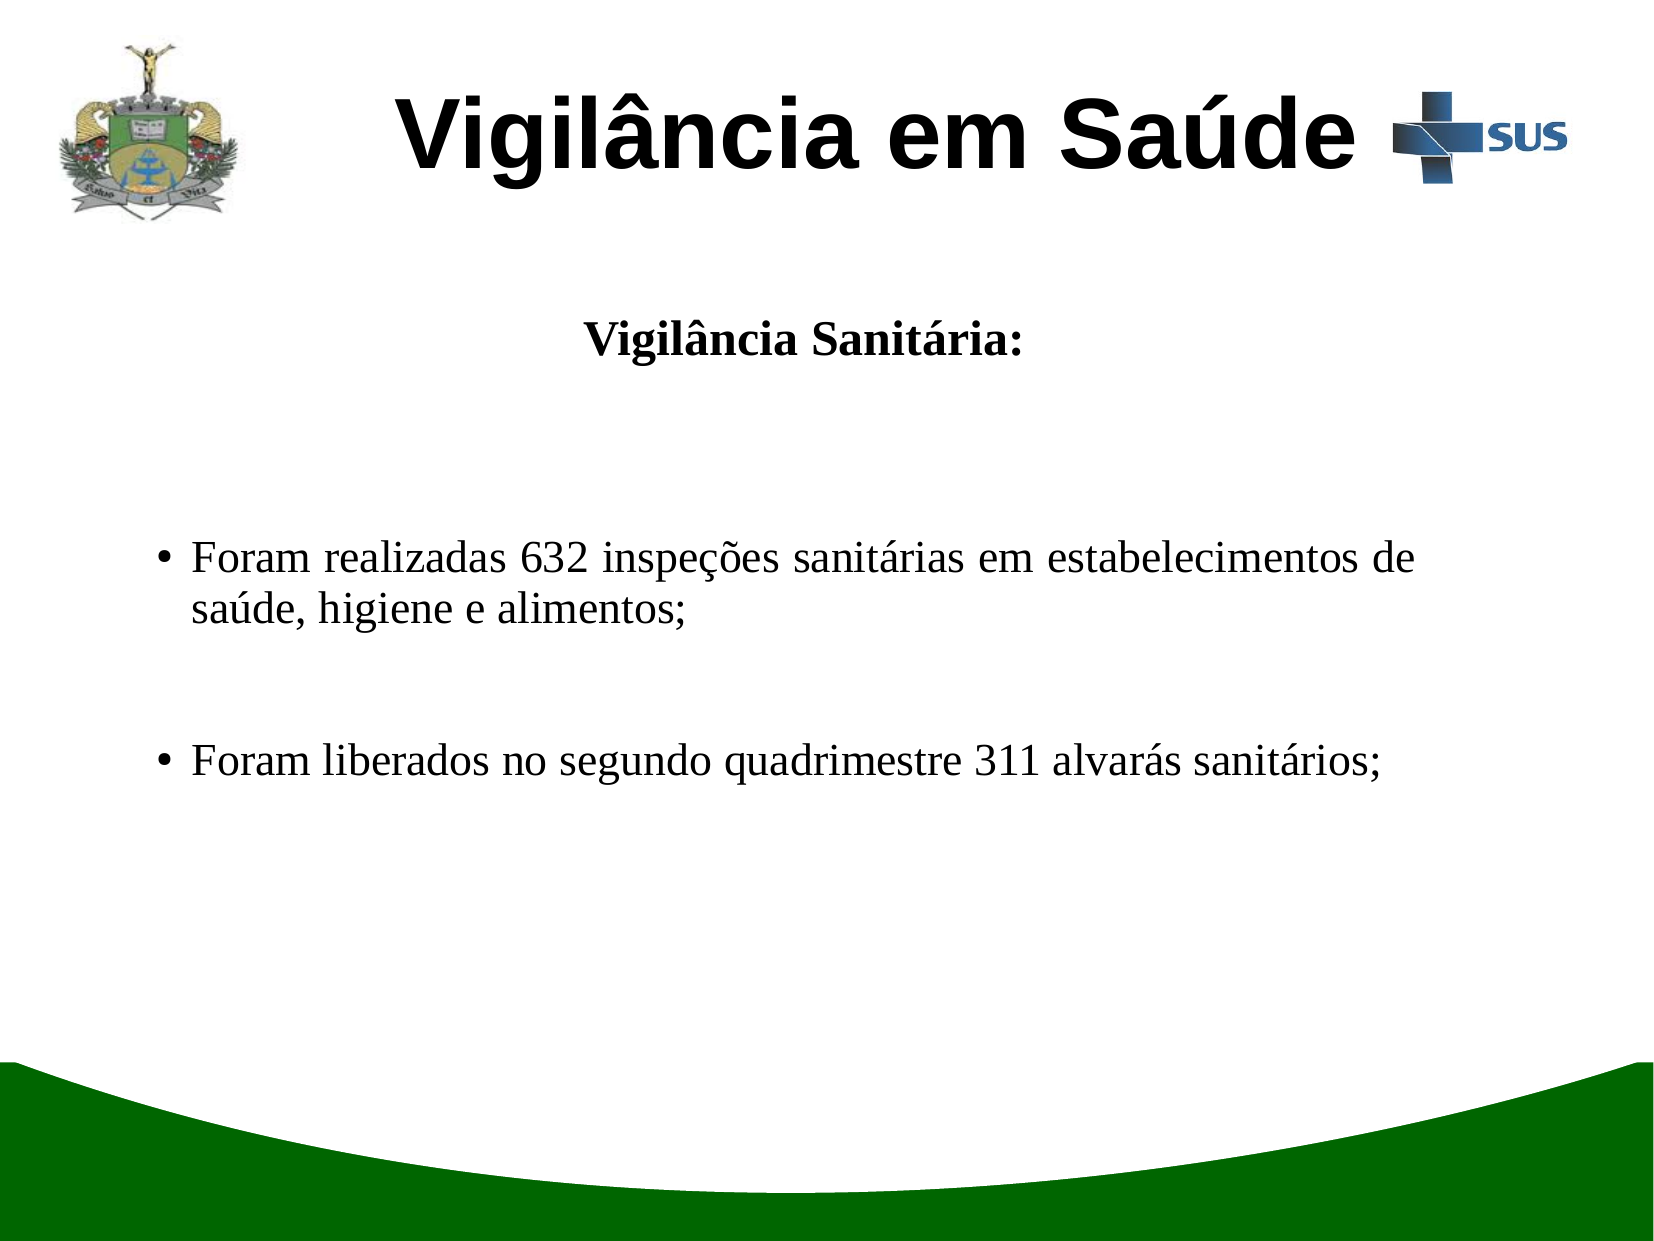

Vigilância em Saúde
Vigilância Sanitária:
Foram realizadas 632 inspeções sanitárias em estabelecimentos de saúde, higiene e alimentos;
Foram liberados no segundo quadrimestre 311 alvarás sanitários;